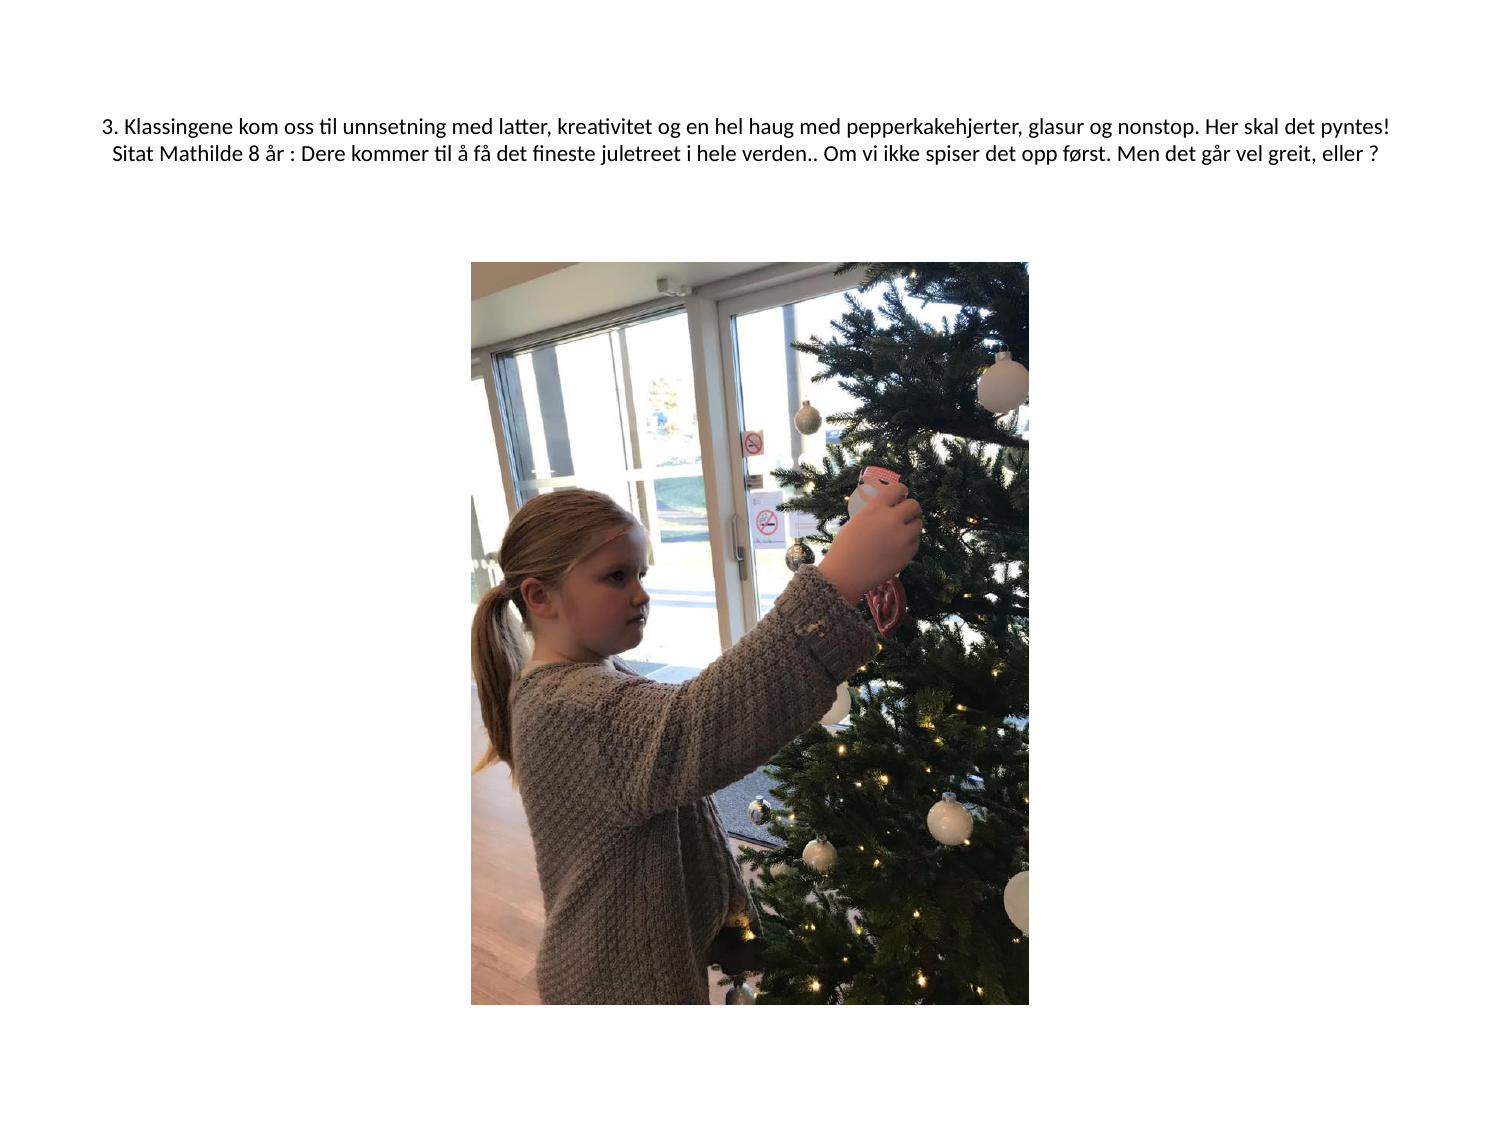

# 3. Klassingene kom oss til unnsetning med latter, kreativitet og en hel haug med pepperkakehjerter, glasur og nonstop. Her skal det pyntes! Sitat Mathilde 8 år : Dere kommer til å få det fineste juletreet i hele verden.. Om vi ikke spiser det opp først. Men det går vel greit, eller ?